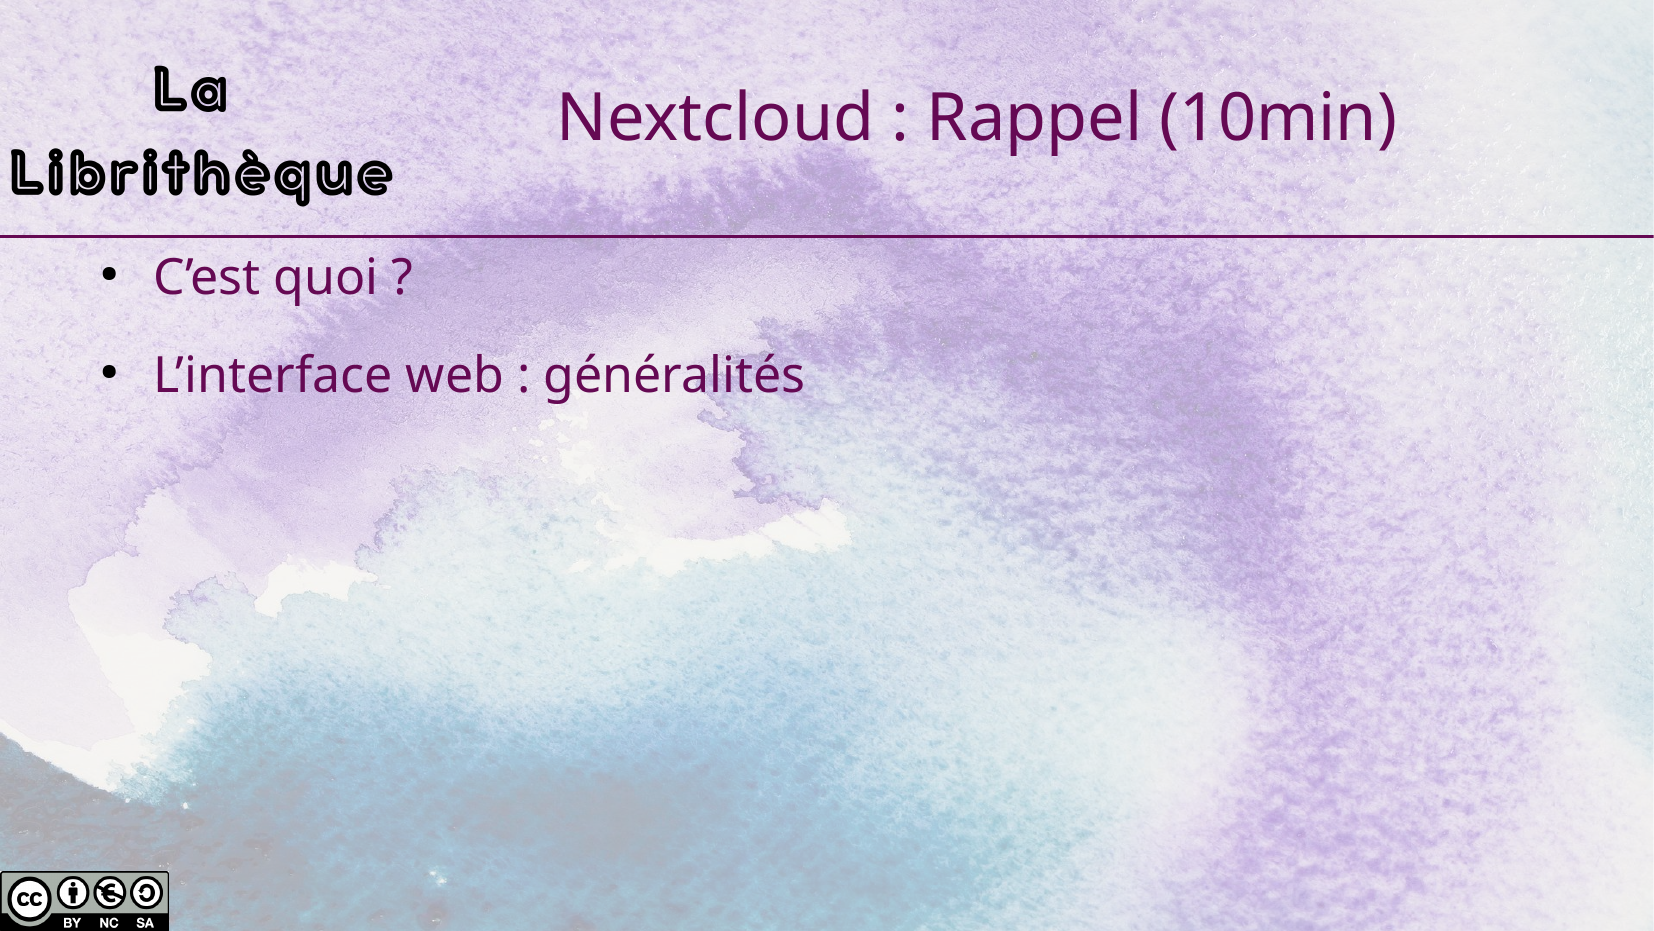

# Nextcloud : Rappel (10min)
C’est quoi ?
L’interface web : généralités